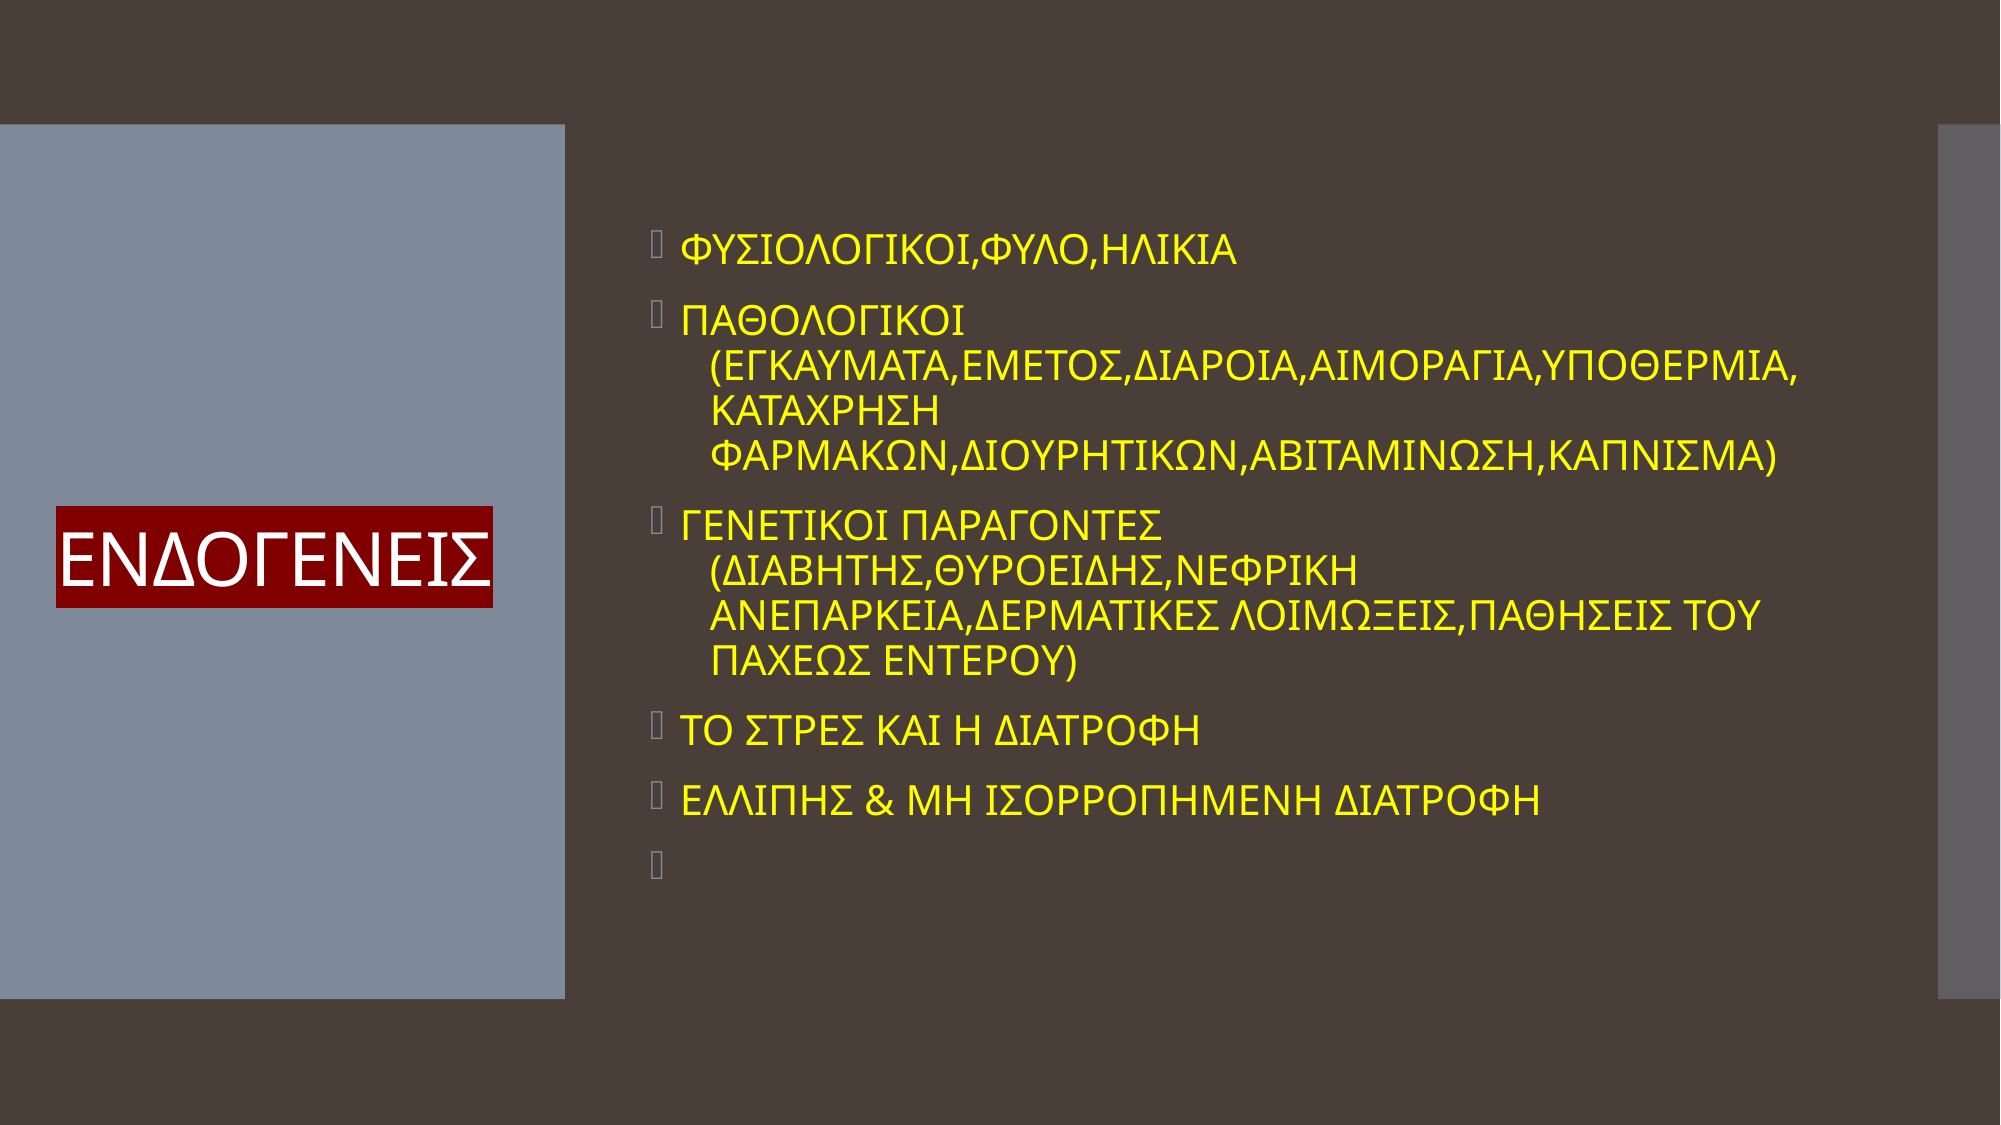

ΦΥΣΙΟΛΟΓΙΚΟΙ,ΦΥΛΟ,ΗΛΙΚΙΑ
ΠΑΘΟΛΟΓΙΚΟΙ (ΕΓΚΑΥΜΑΤΑ,ΕΜΕΤΟΣ,ΔΙΑΡΟΙΑ,ΑΙΜΟΡΑΓΙΑ,ΥΠΟΘΕΡΜΙΑ,ΚΑΤΑΧΡΗΣΗ ΦΑΡΜΑΚΩΝ,ΔΙΟΥΡΗΤΙΚΩΝ,ΑΒΙΤΑΜΙΝΩΣΗ,ΚΑΠΝΙΣΜΑ)
ΓΕΝΕΤΙΚΟΙ ΠΑΡΑΓΟΝΤΕΣ (ΔΙΑΒΗΤΗΣ,ΘΥΡΟΕΙΔΗΣ,ΝΕΦΡΙΚΗ ΑΝΕΠΑΡΚΕΙΑ,ΔΕΡΜΑΤΙΚΕΣ ΛΟΙΜΩΞΕΙΣ,ΠΑΘΗΣΕΙΣ ΤΟΥ ΠΑΧΕΩΣ ΕΝΤΕΡΟΥ)
ΤΟ ΣΤΡΕΣ ΚΑΙ Η ΔΙΑΤΡΟΦΗ
ΕΛΛΙΠΗΣ & ΜΗ ΙΣΟΡΡΟΠΗΜΕΝΗ ΔΙΑΤΡΟΦΗ
# ΕΝΔΟΓΕΝΕΙΣ